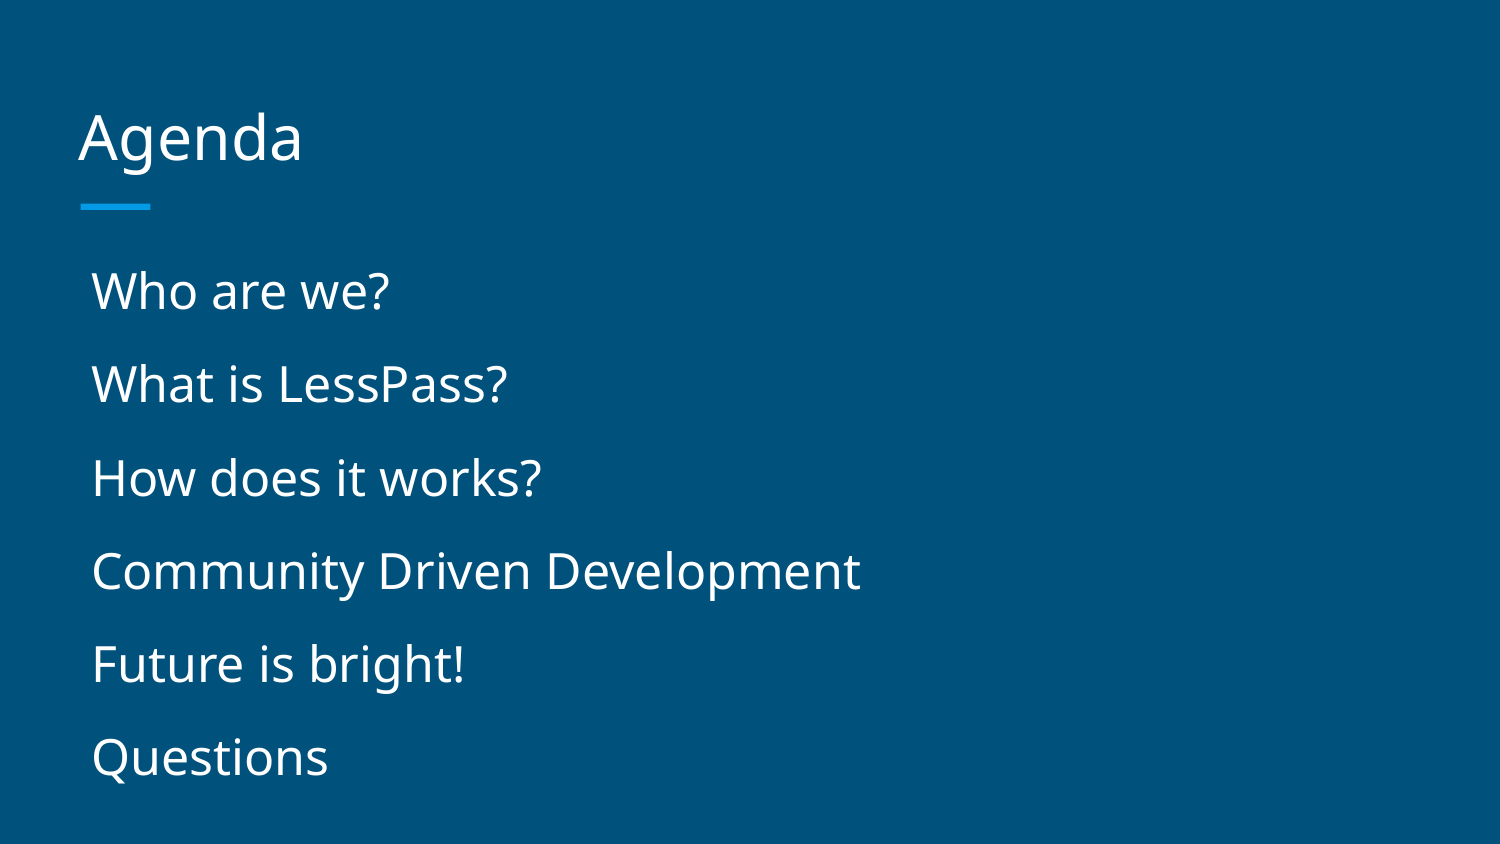

# Agenda
Who are we?
What is LessPass?
How does it works?
Community Driven Development
Future is bright!
Questions